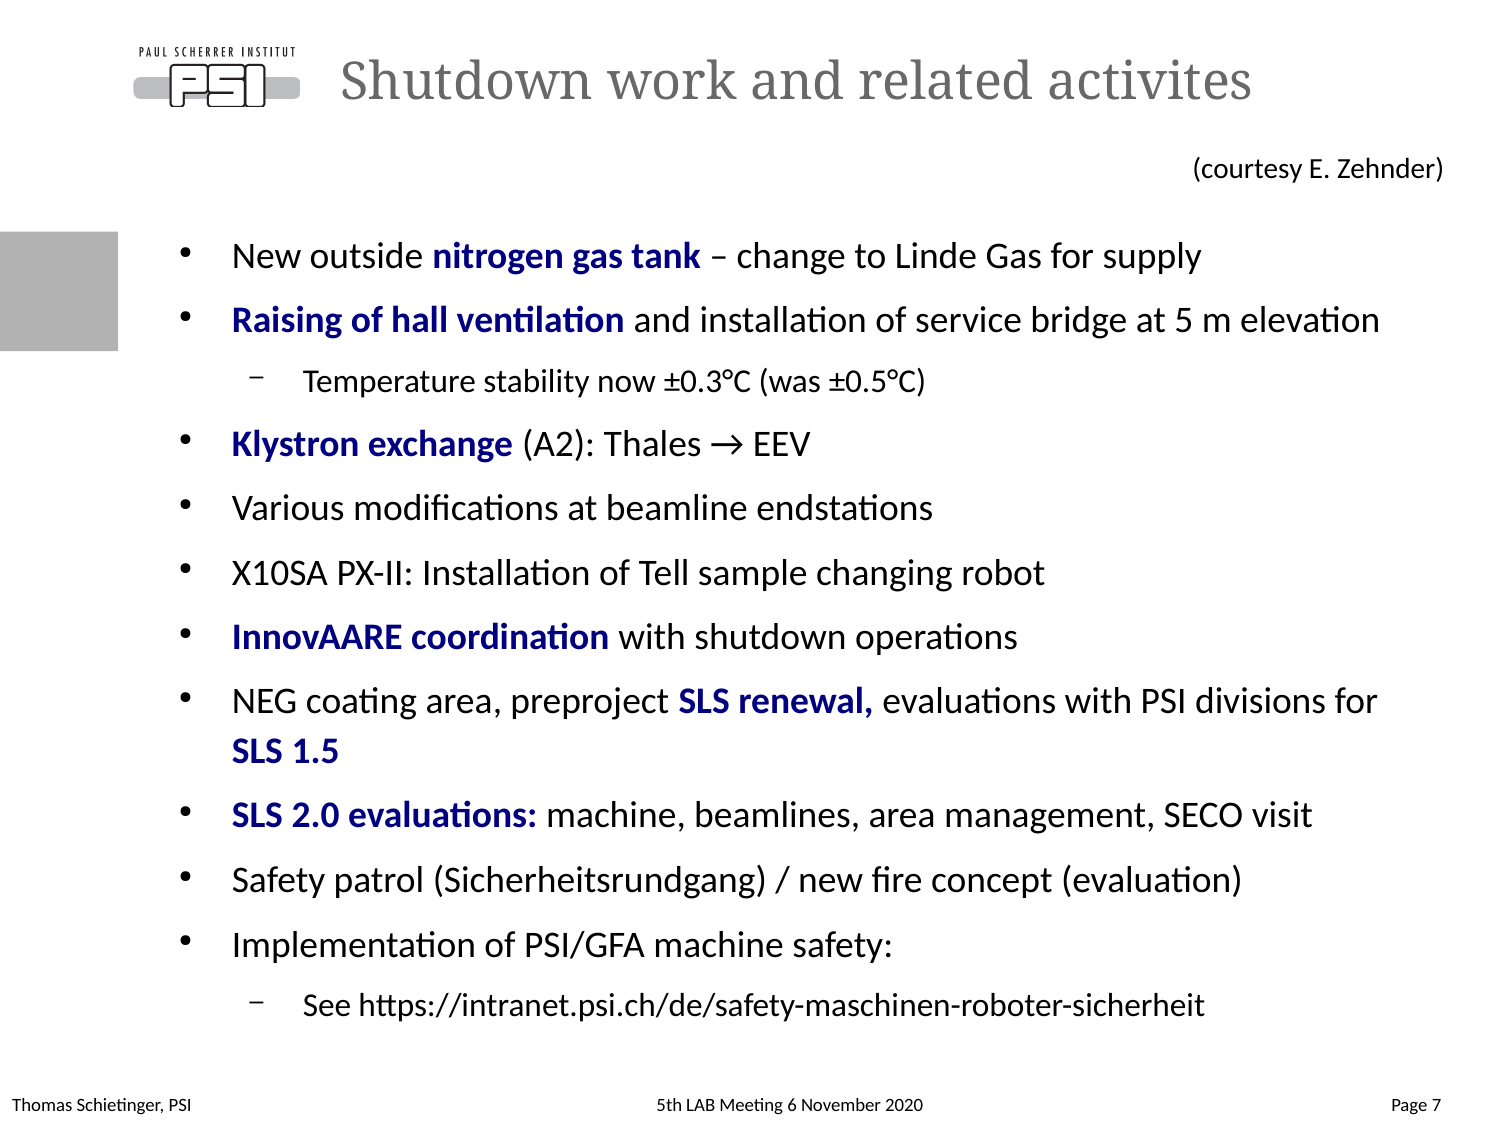

# Shutdown work and related activites
(courtesy E. Zehnder)
New outside nitrogen gas tank – change to Linde Gas for supply
Raising of hall ventilation and installation of service bridge at 5 m elevation
Temperature stability now ±0.3°C (was ±0.5°C)
Klystron exchange (A2): Thales → EEV
Various modifications at beamline endstations
X10SA PX-II: Installation of Tell sample changing robot
InnovAARE coordination with shutdown operations
NEG coating area, preproject SLS renewal, evaluations with PSI divisions for SLS 1.5
SLS 2.0 evaluations: machine, beamlines, area management, SECO visit
Safety patrol (Sicherheitsrundgang) / new fire concept (evaluation)
Implementation of PSI/GFA machine safety:
See https://intranet.psi.ch/de/safety-maschinen-roboter-sicherheit